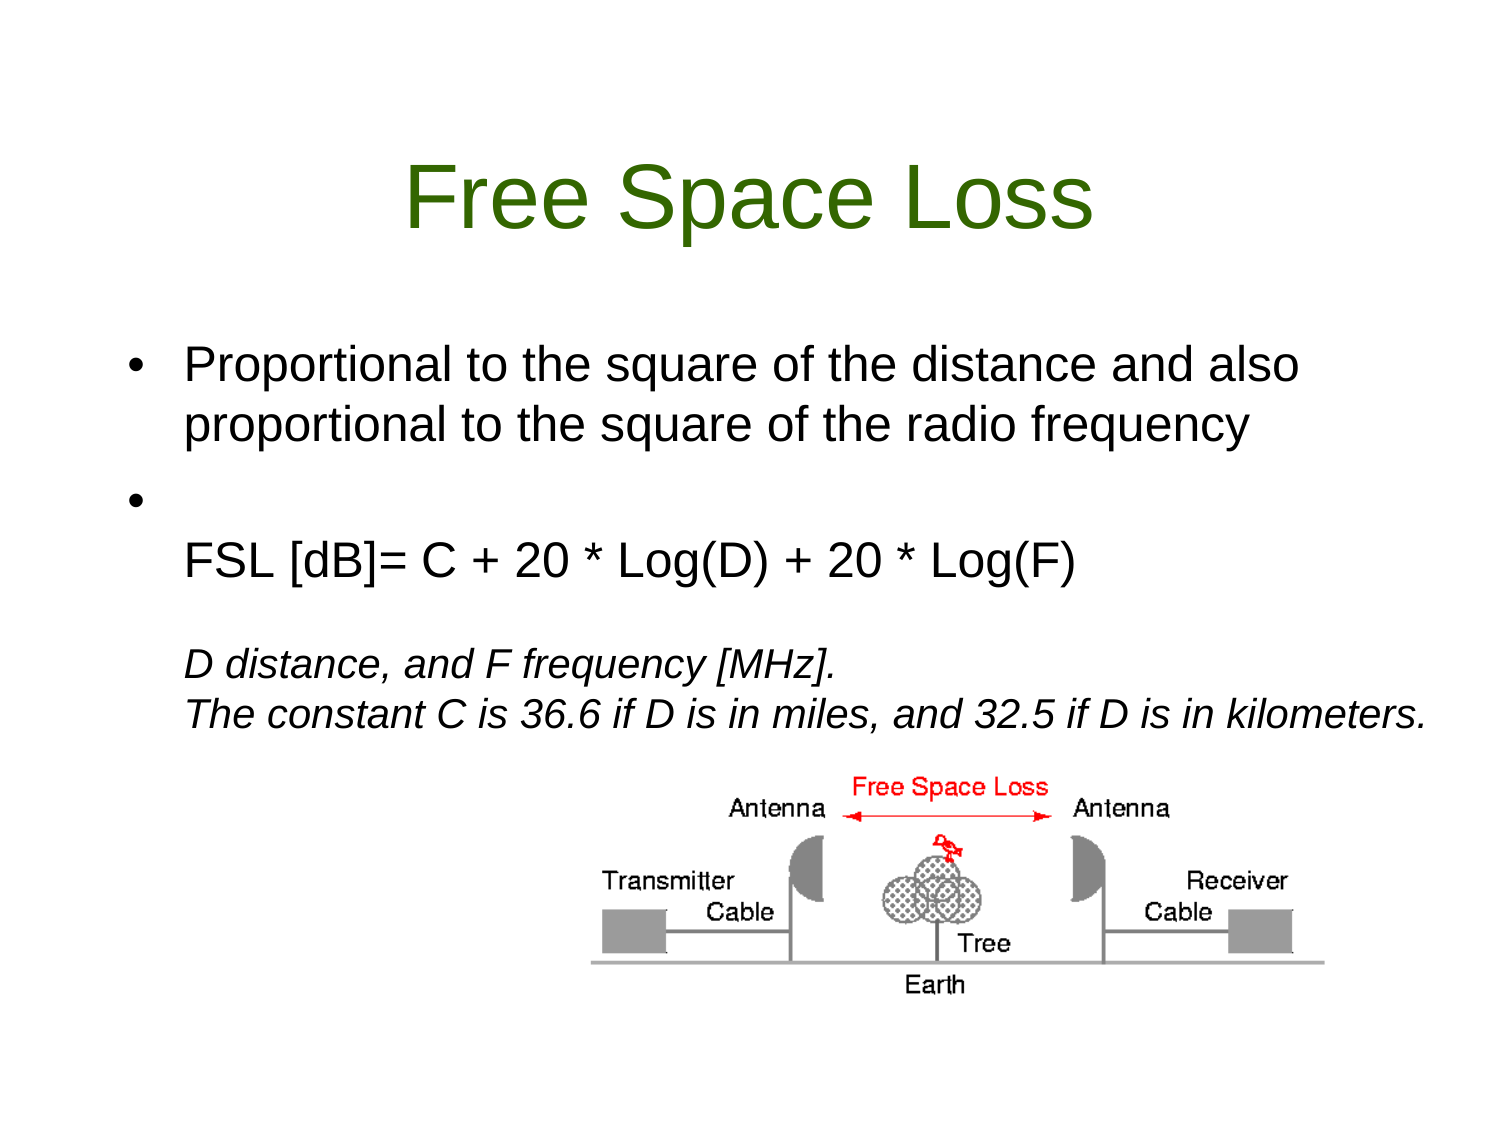

# Free Space Loss
Proportional to the square of the distance and also proportional to the square of the radio frequency
FSL [dB]= C + 20 * Log(D) + 20 * Log(F)
D distance, and F frequency [MHz].
The constant C is 36.6 if D is in miles, and 32.5 if D is in kilometers.